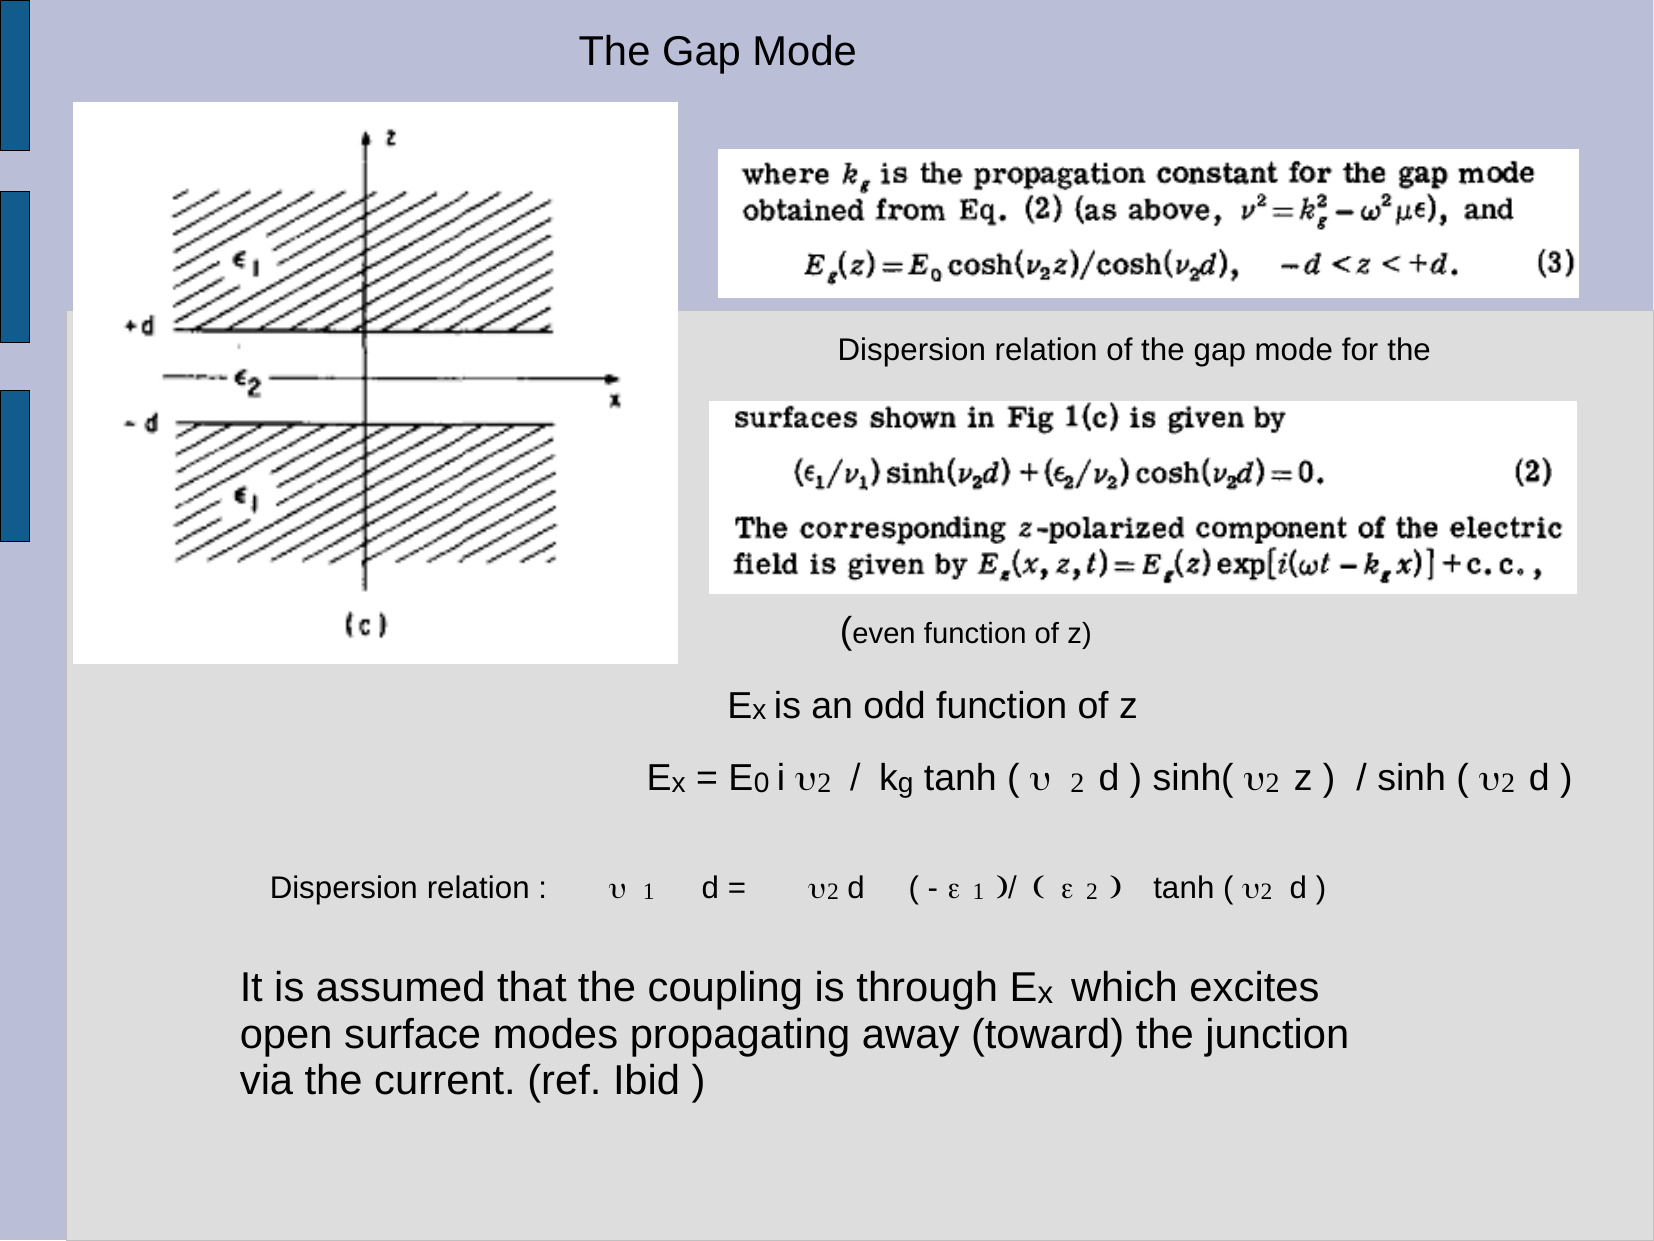

The Gap Mode
Dispersion relation of the gap mode for the
(even function of z)
Ex is an odd function of z
Ex = E0 i u2 / kg tanh ( u 2 d ) sinh( u2 z ) / sinh ( u2 d )
Dispersion relation : u 1 d = u2 d ( - e 1 )/ ( e 2 ) tanh ( u2 d )
It is assumed that the coupling is through Ex which excites open surface modes propagating away (toward) the junction
via the current. (ref. Ibid )